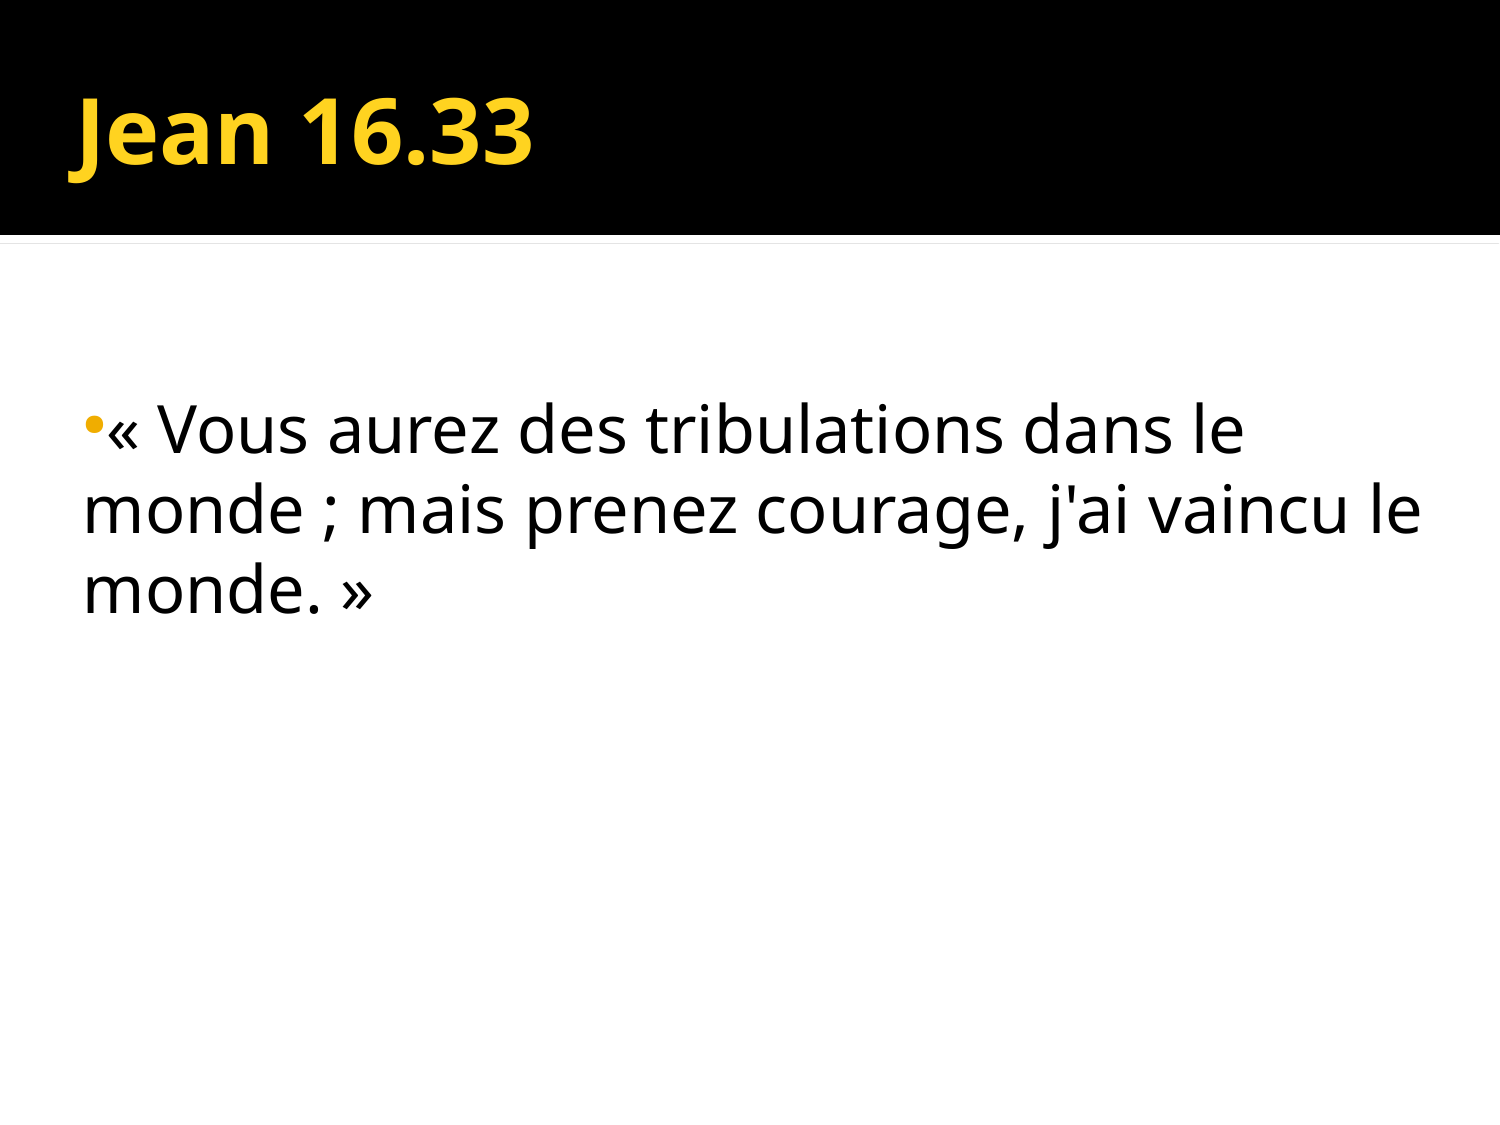

# Jean 16.33
« Vous aurez des tribulations dans le monde ; mais prenez courage, j'ai vaincu le monde. »